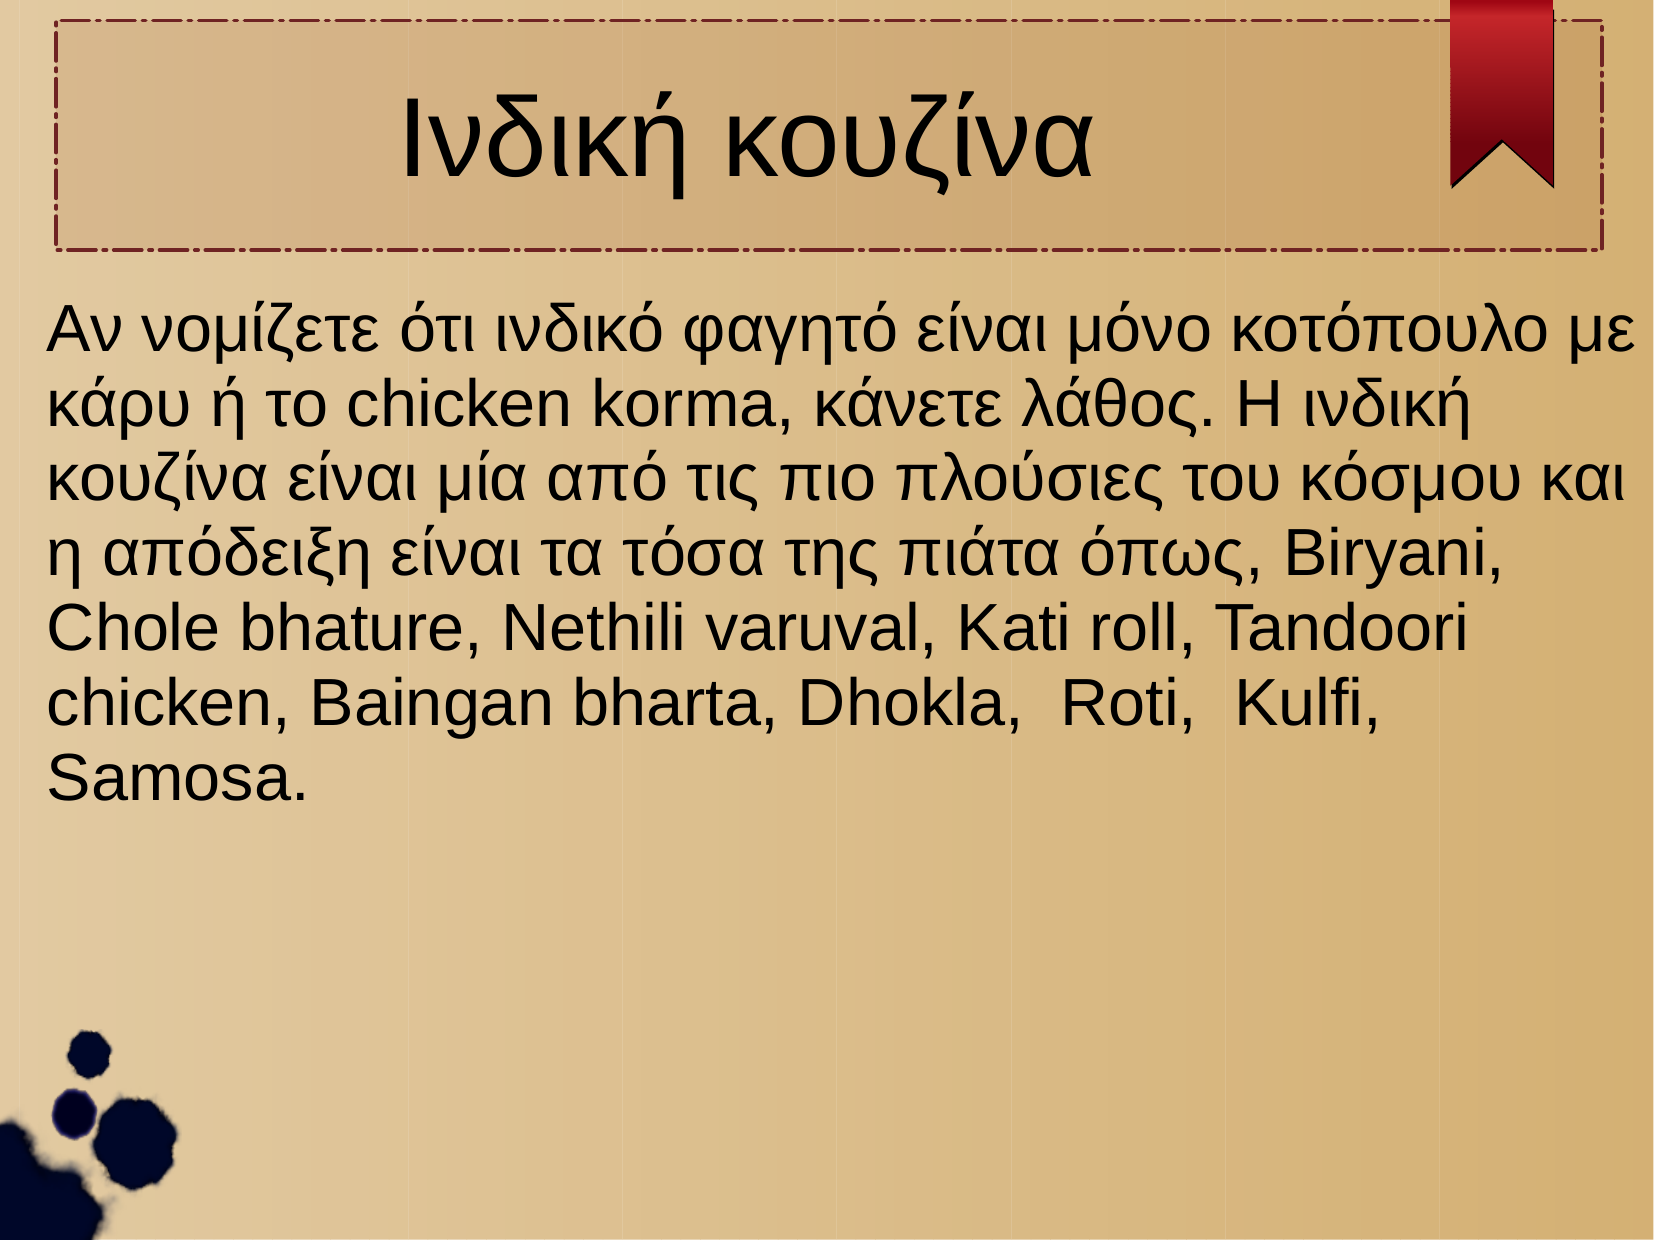

# Ινδική κουζίνα
Αν νομίζετε ότι ινδικό φαγητό είναι μόνο κοτόπουλο με κάρυ ή το chicken korma, κάνετε λάθος. Η ινδική κουζίνα είναι μία από τις πιο πλούσιες του κόσμου και η απόδειξη είναι τα τόσα της πιάτα όπως, Biryani, Chole bhature, Nethili varuval, Kati roll, Tandoori chicken, Baingan bharta, Dhokla, Roti, Kulfi, Samosa.